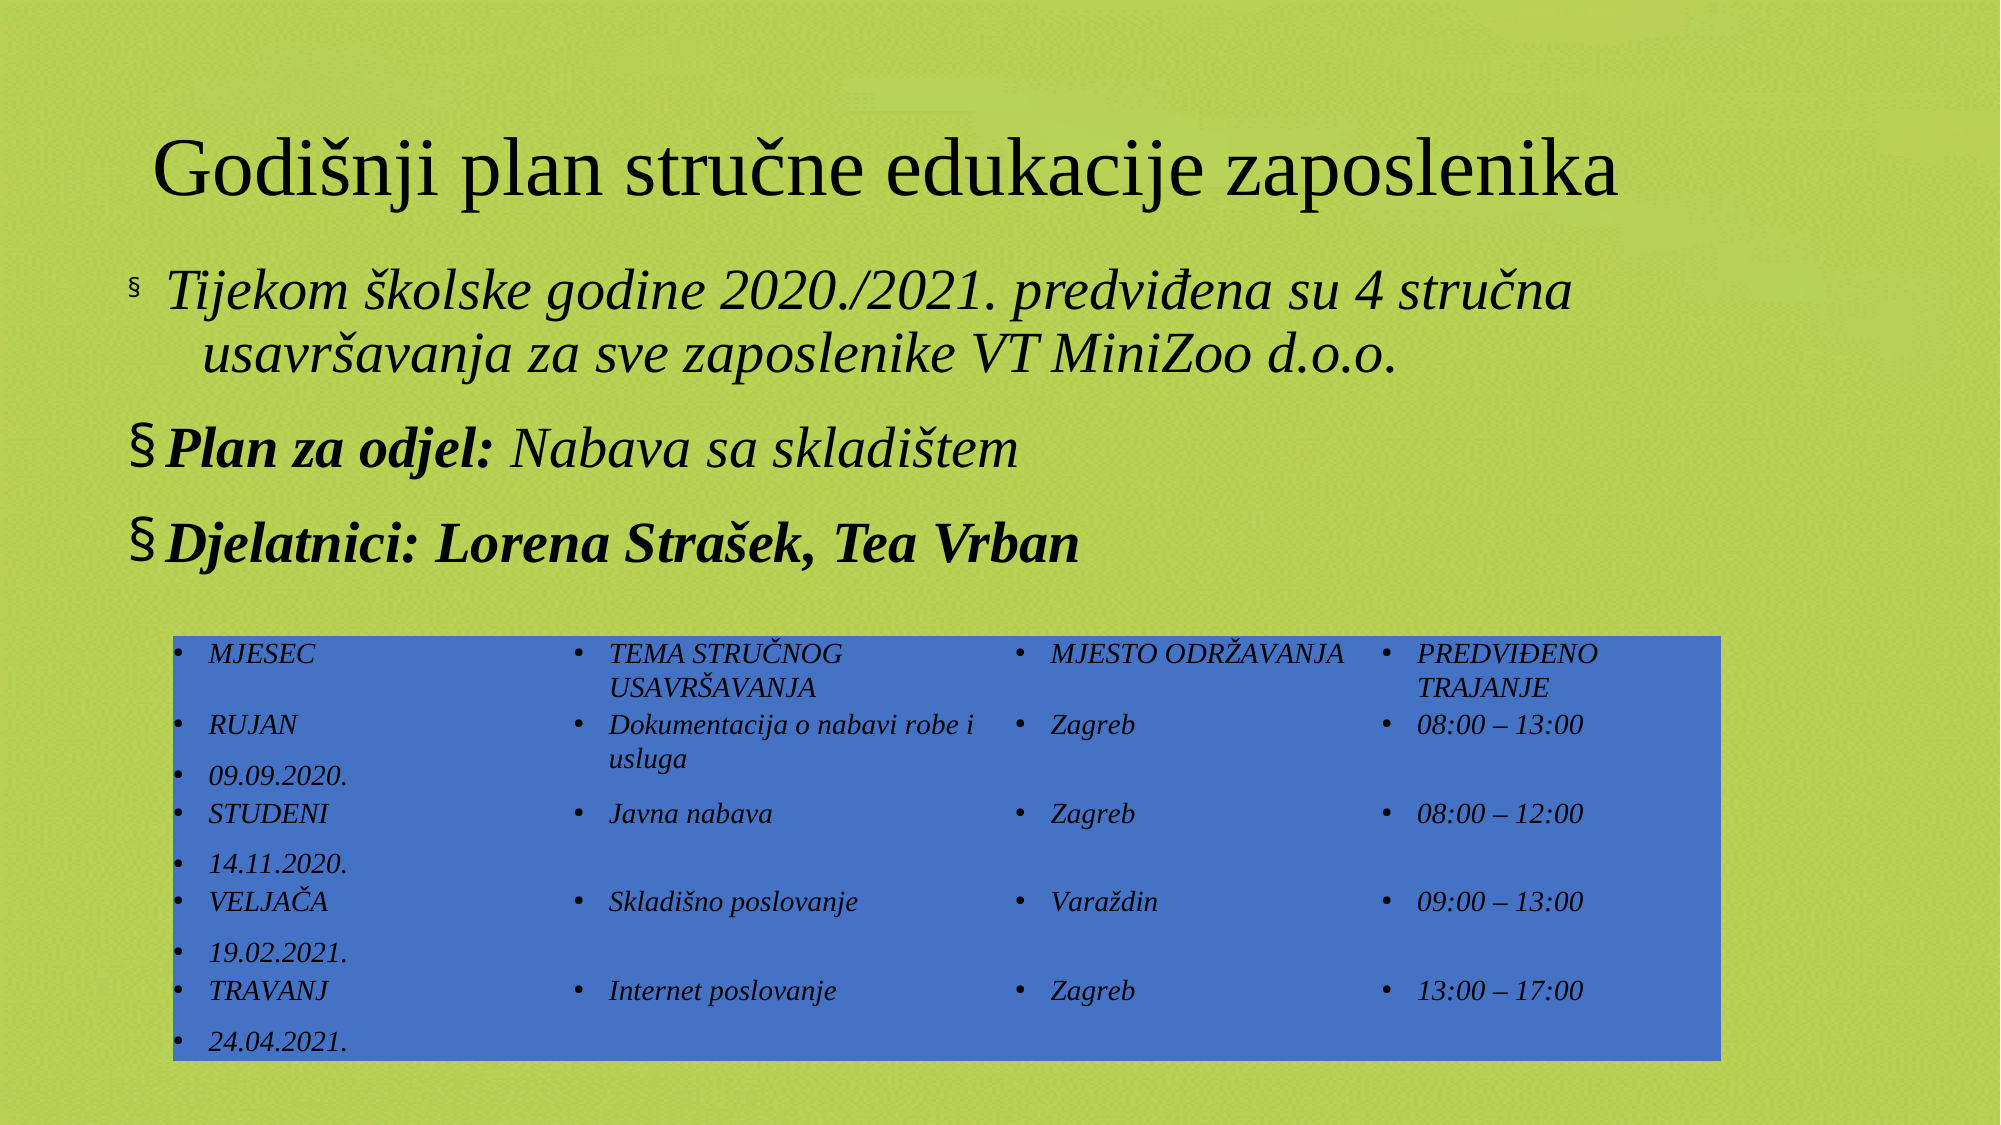

# Godišnji plan stručne edukacije zaposlenika
Tijekom školske godine 2020./2021. predviđena su 4 stručna usavršavanja za sve zaposlenike VT MiniZoo d.o.o.
Plan za odjel: Nabava sa skladištem
Djelatnici: Lorena Strašek, Tea Vrban
| MJESEC | TEMA STRUČNOG USAVRŠAVANJA | MJESTO ODRŽAVANJA | PREDVIĐENO TRAJANJE |
| --- | --- | --- | --- |
| RUJAN 09.09.2020. | Dokumentacija o nabavi robe i usluga | Zagreb | 08:00 – 13:00 |
| STUDENI 14.11.2020. | Javna nabava | Zagreb | 08:00 – 12:00 |
| VELJAČA 19.02.2021. | Skladišno poslovanje | Varaždin | 09:00 – 13:00 |
| TRAVANJ 24.04.2021. | Internet poslovanje | Zagreb | 13:00 – 17:00 |